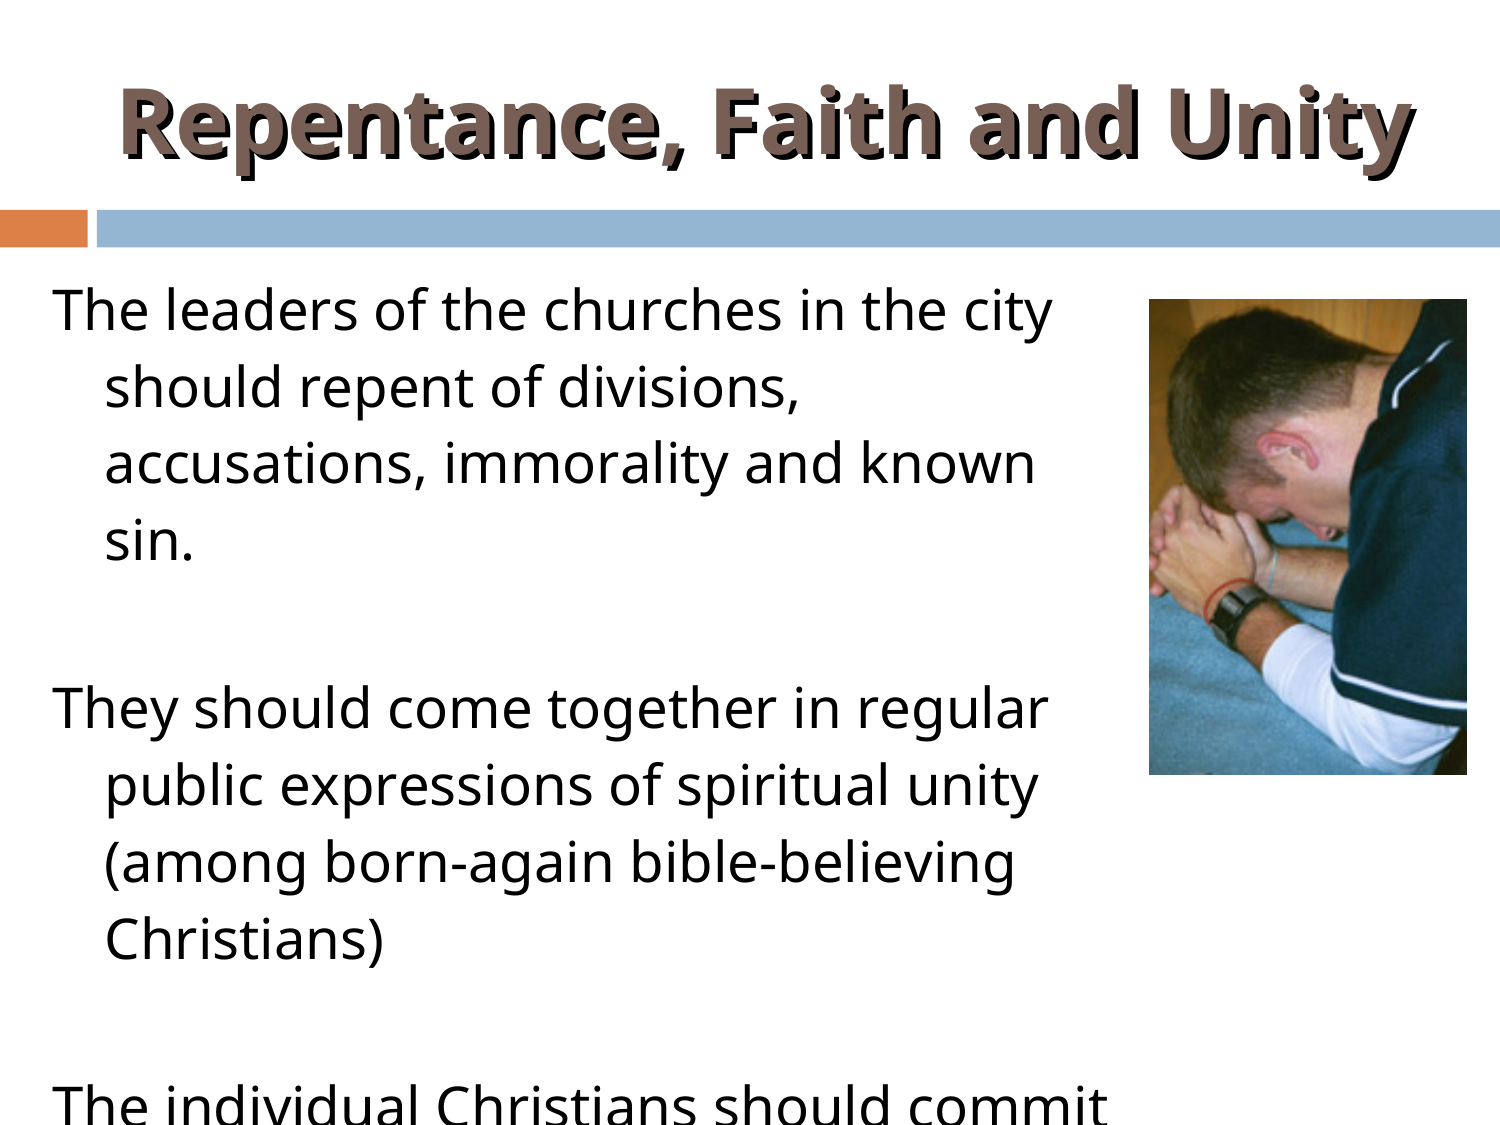

# Repentance, Faith and Unity
The leaders of the churches in the city should repent of divisions, accusations, immorality and known sin.
They should come together in regular public expressions of spiritual unity (among born-again bible-believing Christians)
The individual Christians should commit to a life of repentance, faith and intercession for the city